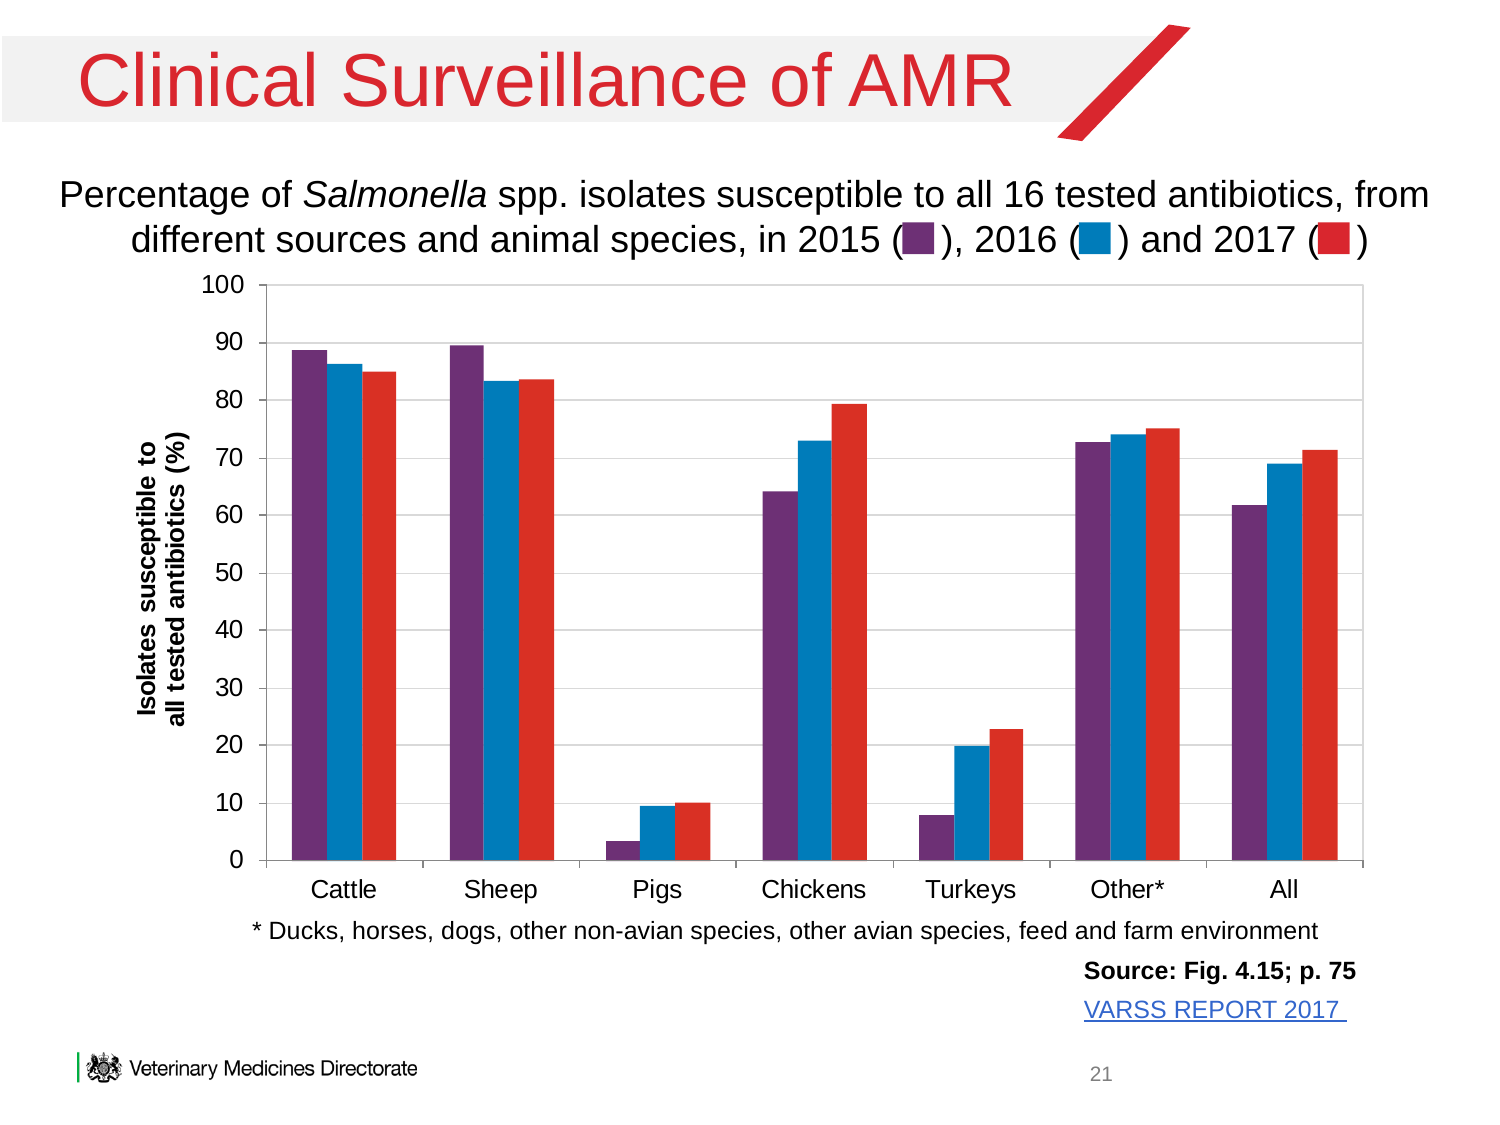

# Clinical Surveillance of AMR
Percentage of Salmonella spp. isolates susceptible to all 16 tested antibiotics, from
different sources and animal species, in 2015 (), 2016 () and 2017 ()
* Ducks, horses, dogs, other non-avian species, other avian species, feed and farm environment
Source: Fig. 4.15; p. 75
VARSS REPORT 2017